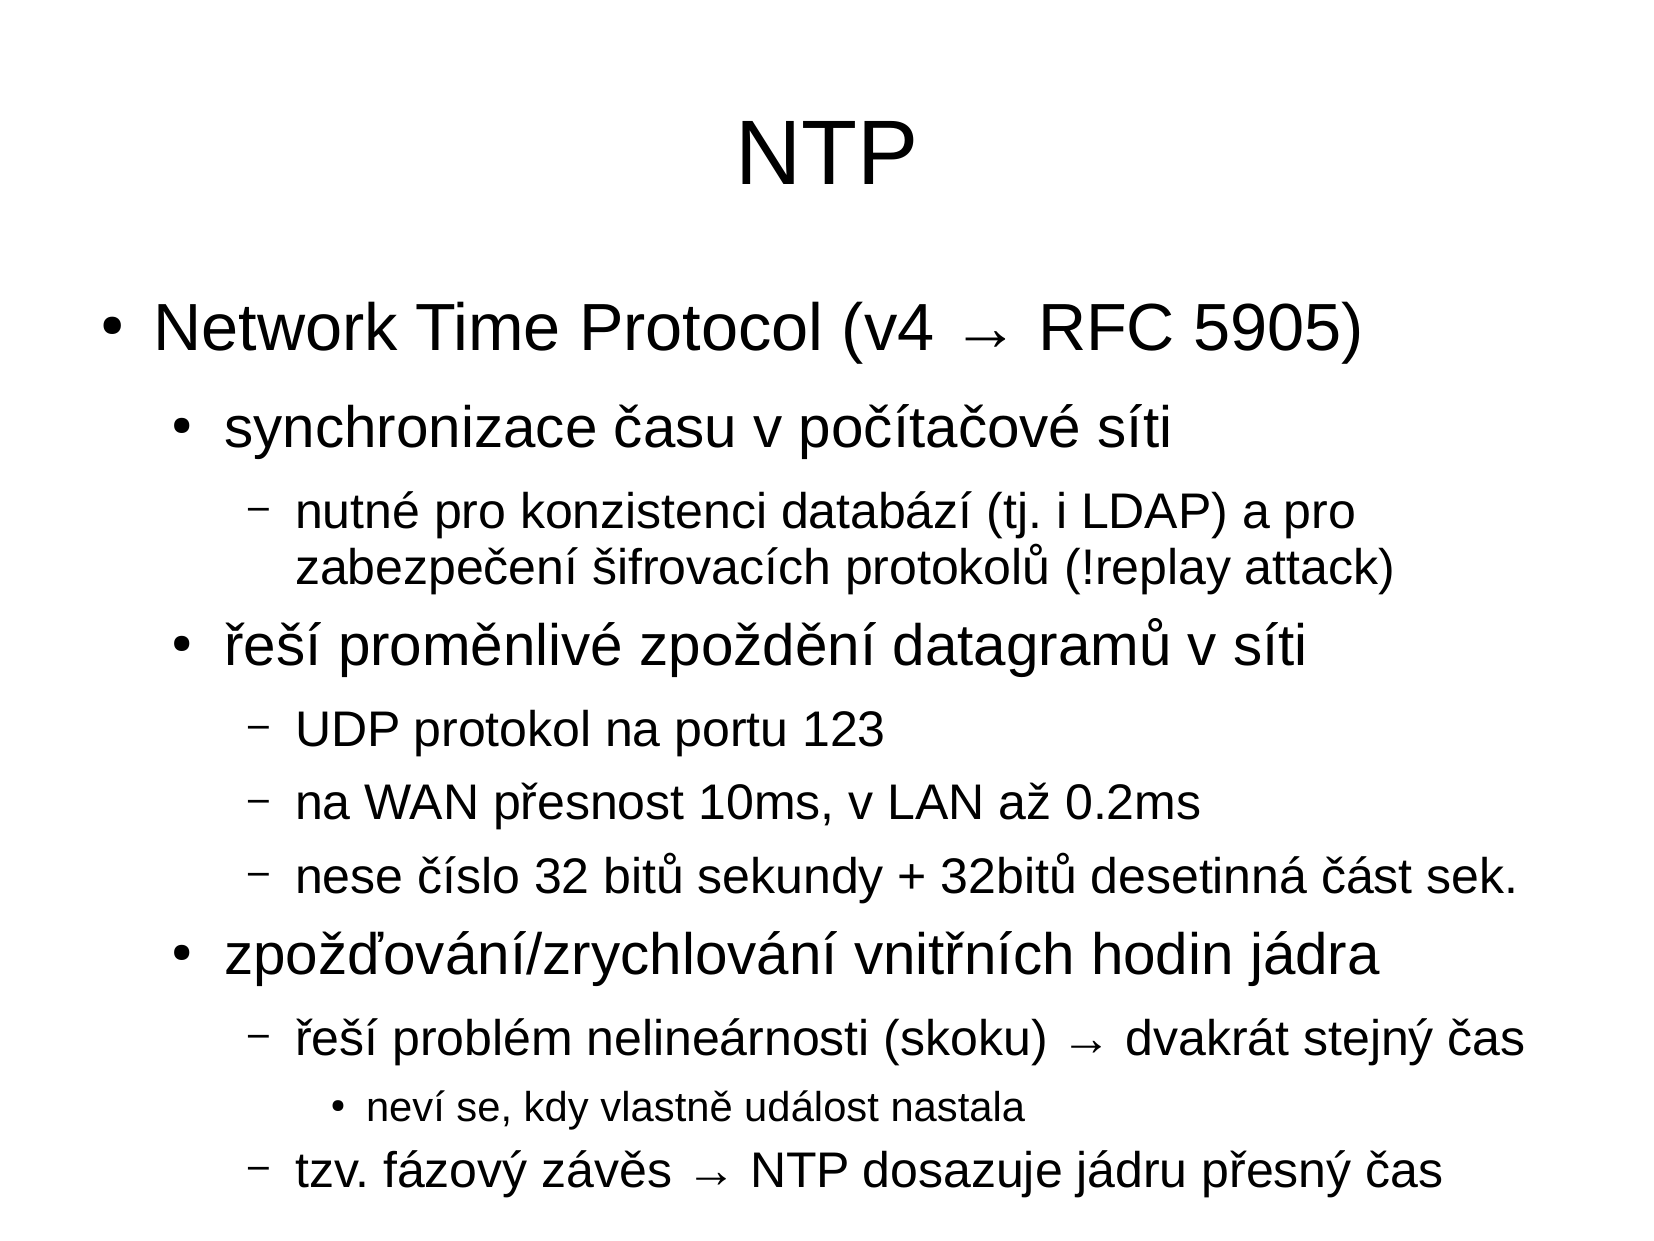

# NTP
Network Time Protocol (v4 → RFC 5905)
synchronizace času v počítačové síti
nutné pro konzistenci databází (tj. i LDAP) a pro zabezpečení šifrovacích protokolů (!replay attack)
řeší proměnlivé zpoždění datagramů v síti
UDP protokol na portu 123
na WAN přesnost 10ms, v LAN až 0.2ms
nese číslo 32 bitů sekundy + 32bitů desetinná část sek.
zpožďování/zrychlování vnitřních hodin jádra
řeší problém nelineárnosti (skoku) → dvakrát stejný čas
neví se, kdy vlastně událost nastala
tzv. fázový závěs → NTP dosazuje jádru přesný čas